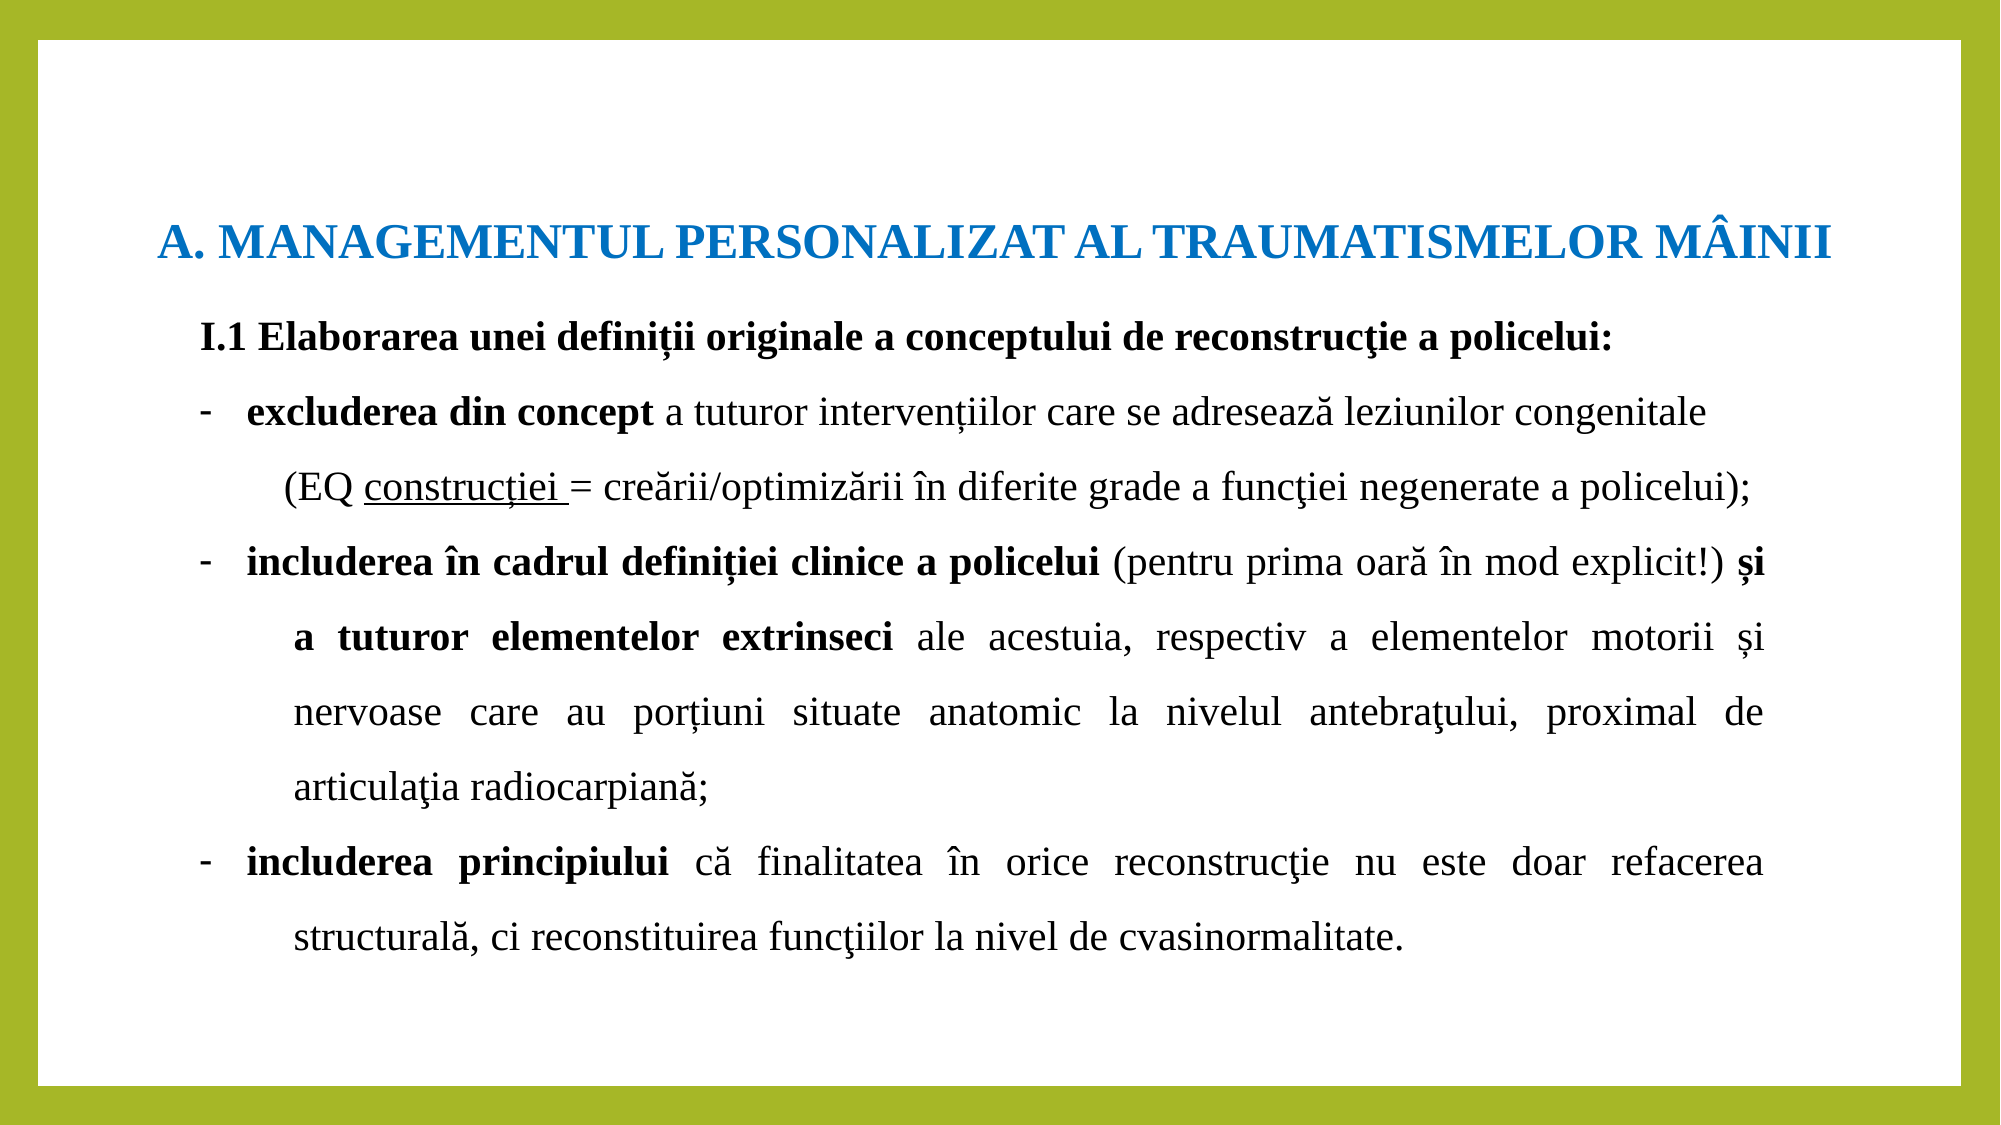

# A. MANAGEMENTUL PERSONALIZAT AL TRAUMATISMELOR MÂINII
I.1 Elaborarea unei definiții originale a conceptului de reconstrucţie a policelui:
excluderea din concept a tuturor intervențiilor care se adresează leziunilor congenitale
 (EQ construcției = creării/optimizării în diferite grade a funcţiei negenerate a policelui);
includerea în cadrul definiției clinice a policelui (pentru prima oară în mod explicit!) și a tuturor elementelor extrinseci ale acestuia, respectiv a elementelor motorii și nervoase care au porțiuni situate anatomic la nivelul antebraţului, proximal de articulaţia radiocarpiană;
includerea principiului că finalitatea în orice reconstrucţie nu este doar refacerea structurală, ci reconstituirea funcţiilor la nivel de cvasinormalitate.